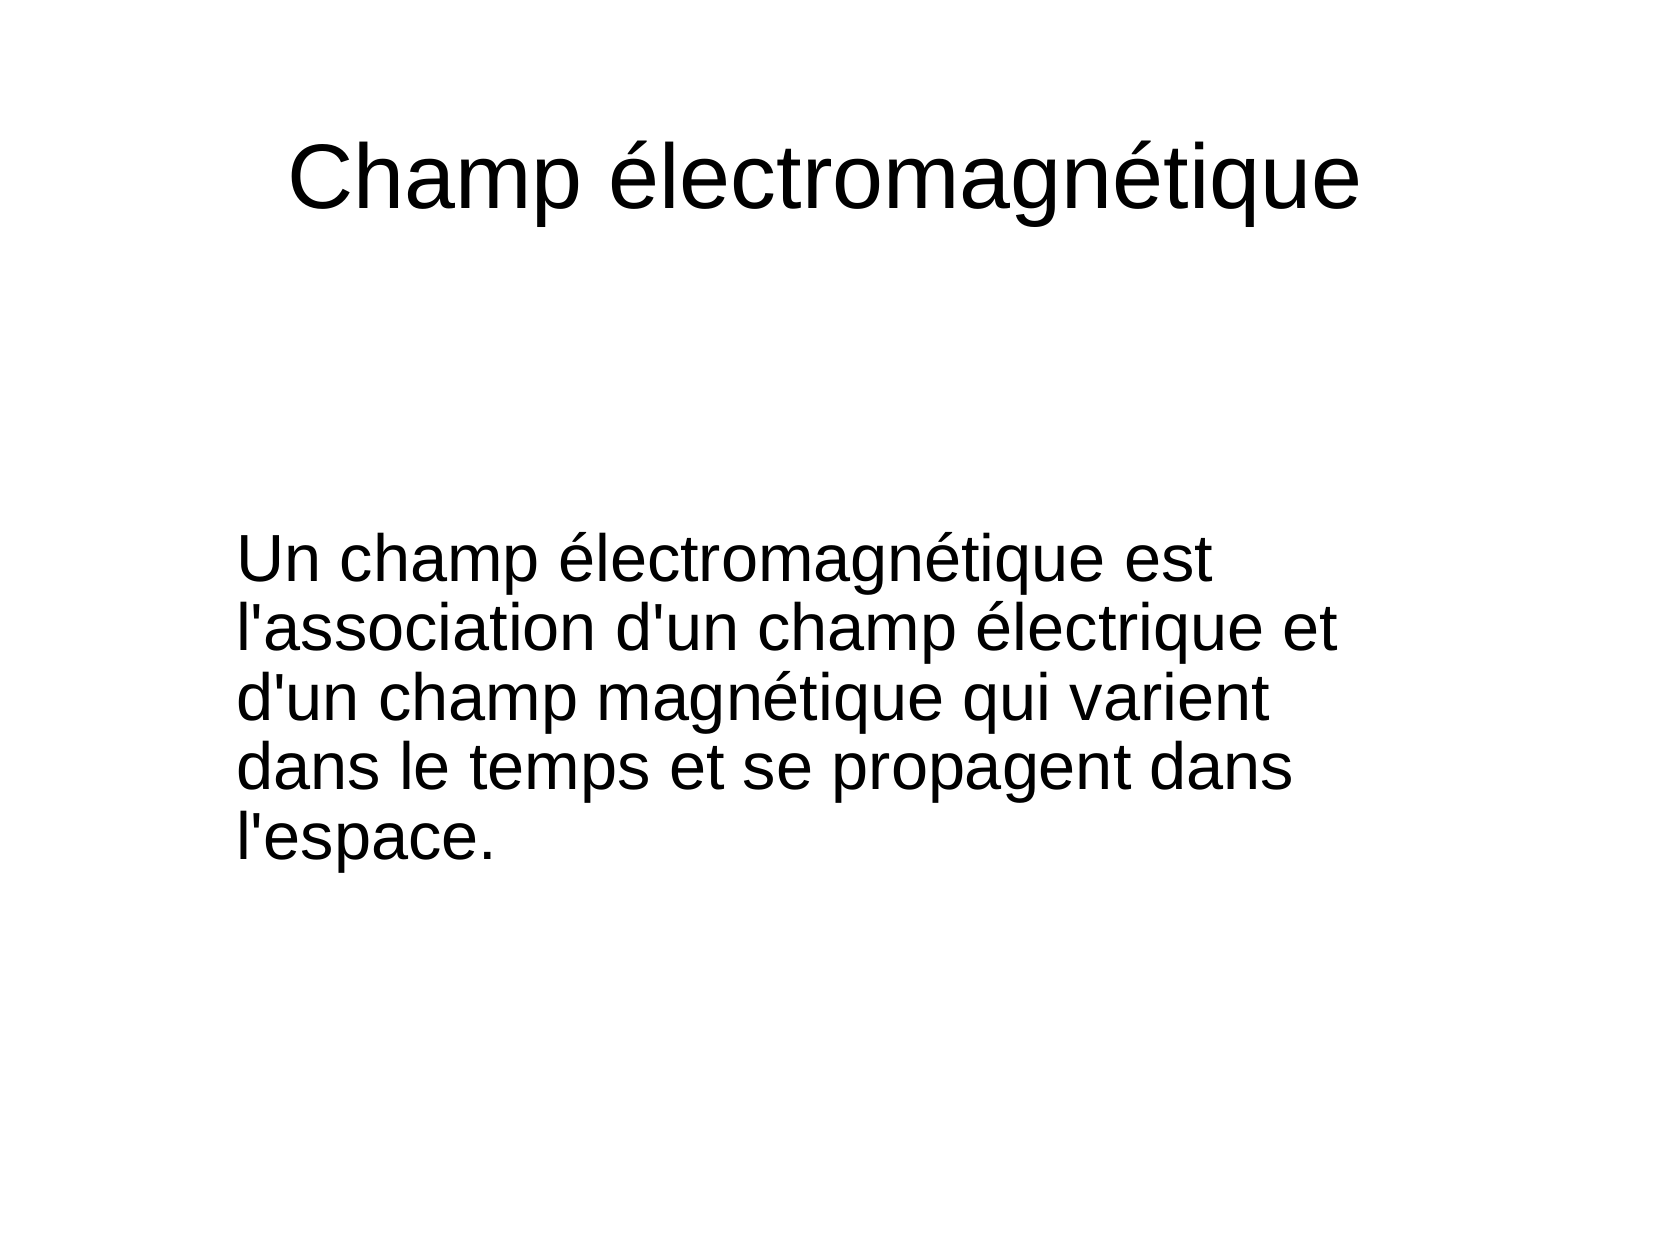

# Champ électromagnétique
Un champ électromagnétique est l'association d'un champ électrique et d'un champ magnétique qui varient dans le temps et se propagent dans l'espace.